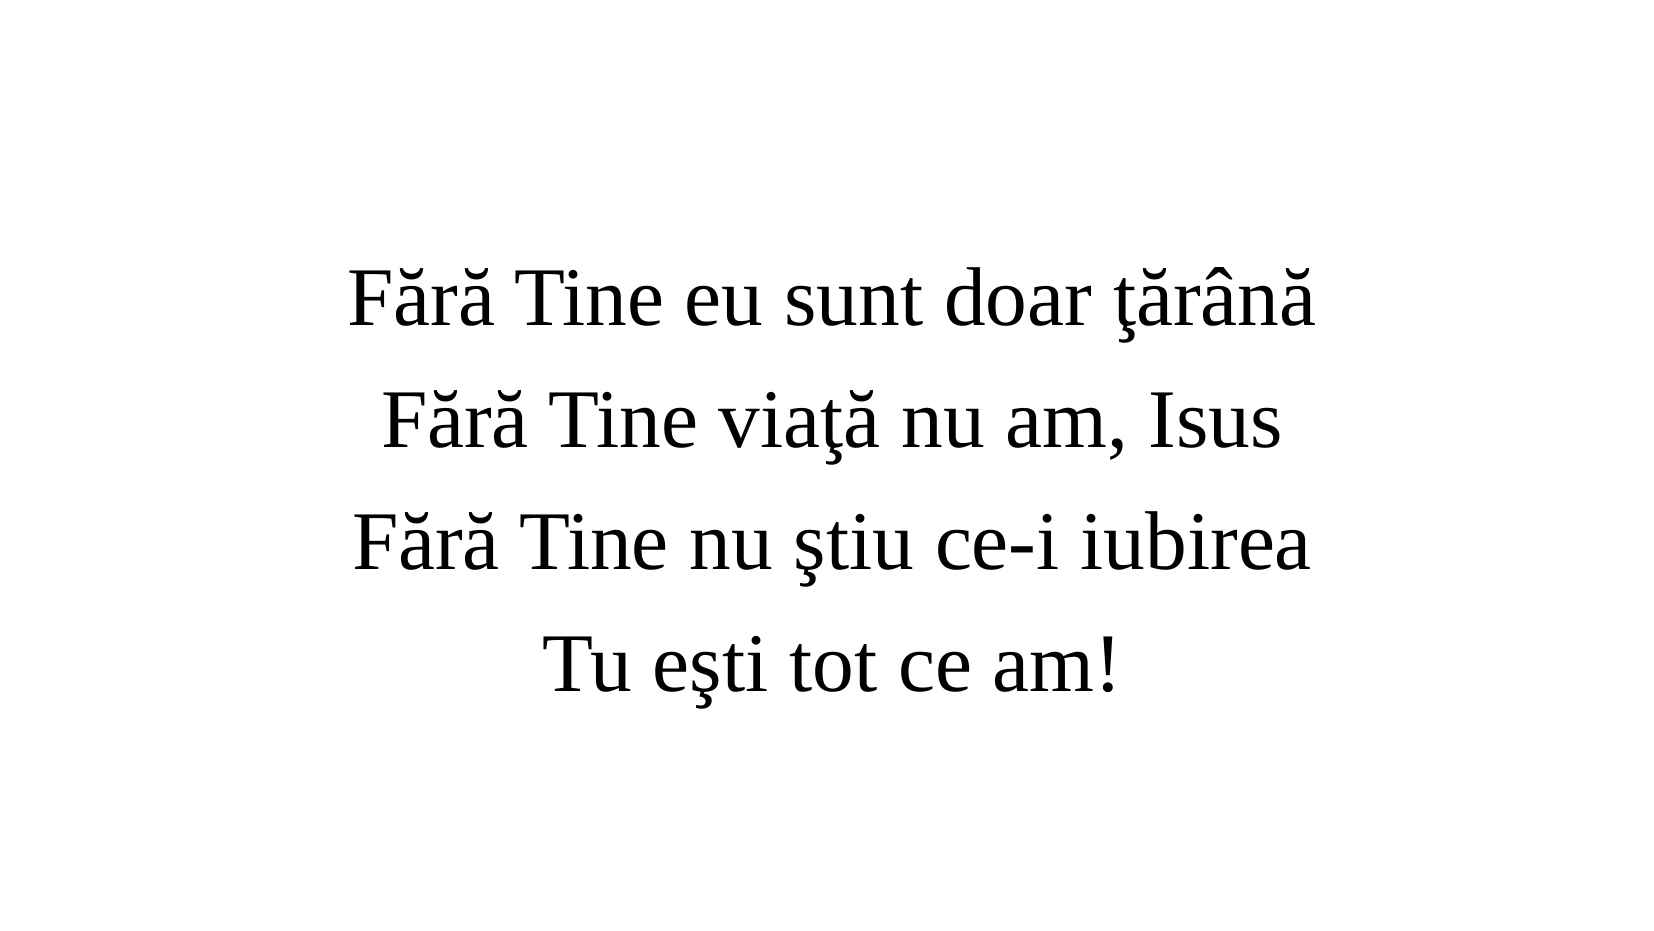

# Fără Tine eu sunt doar ţărână
Fără Tine viaţă nu am, Isus
Fără Tine nu ştiu ce-i iubirea
Tu eşti tot ce am!